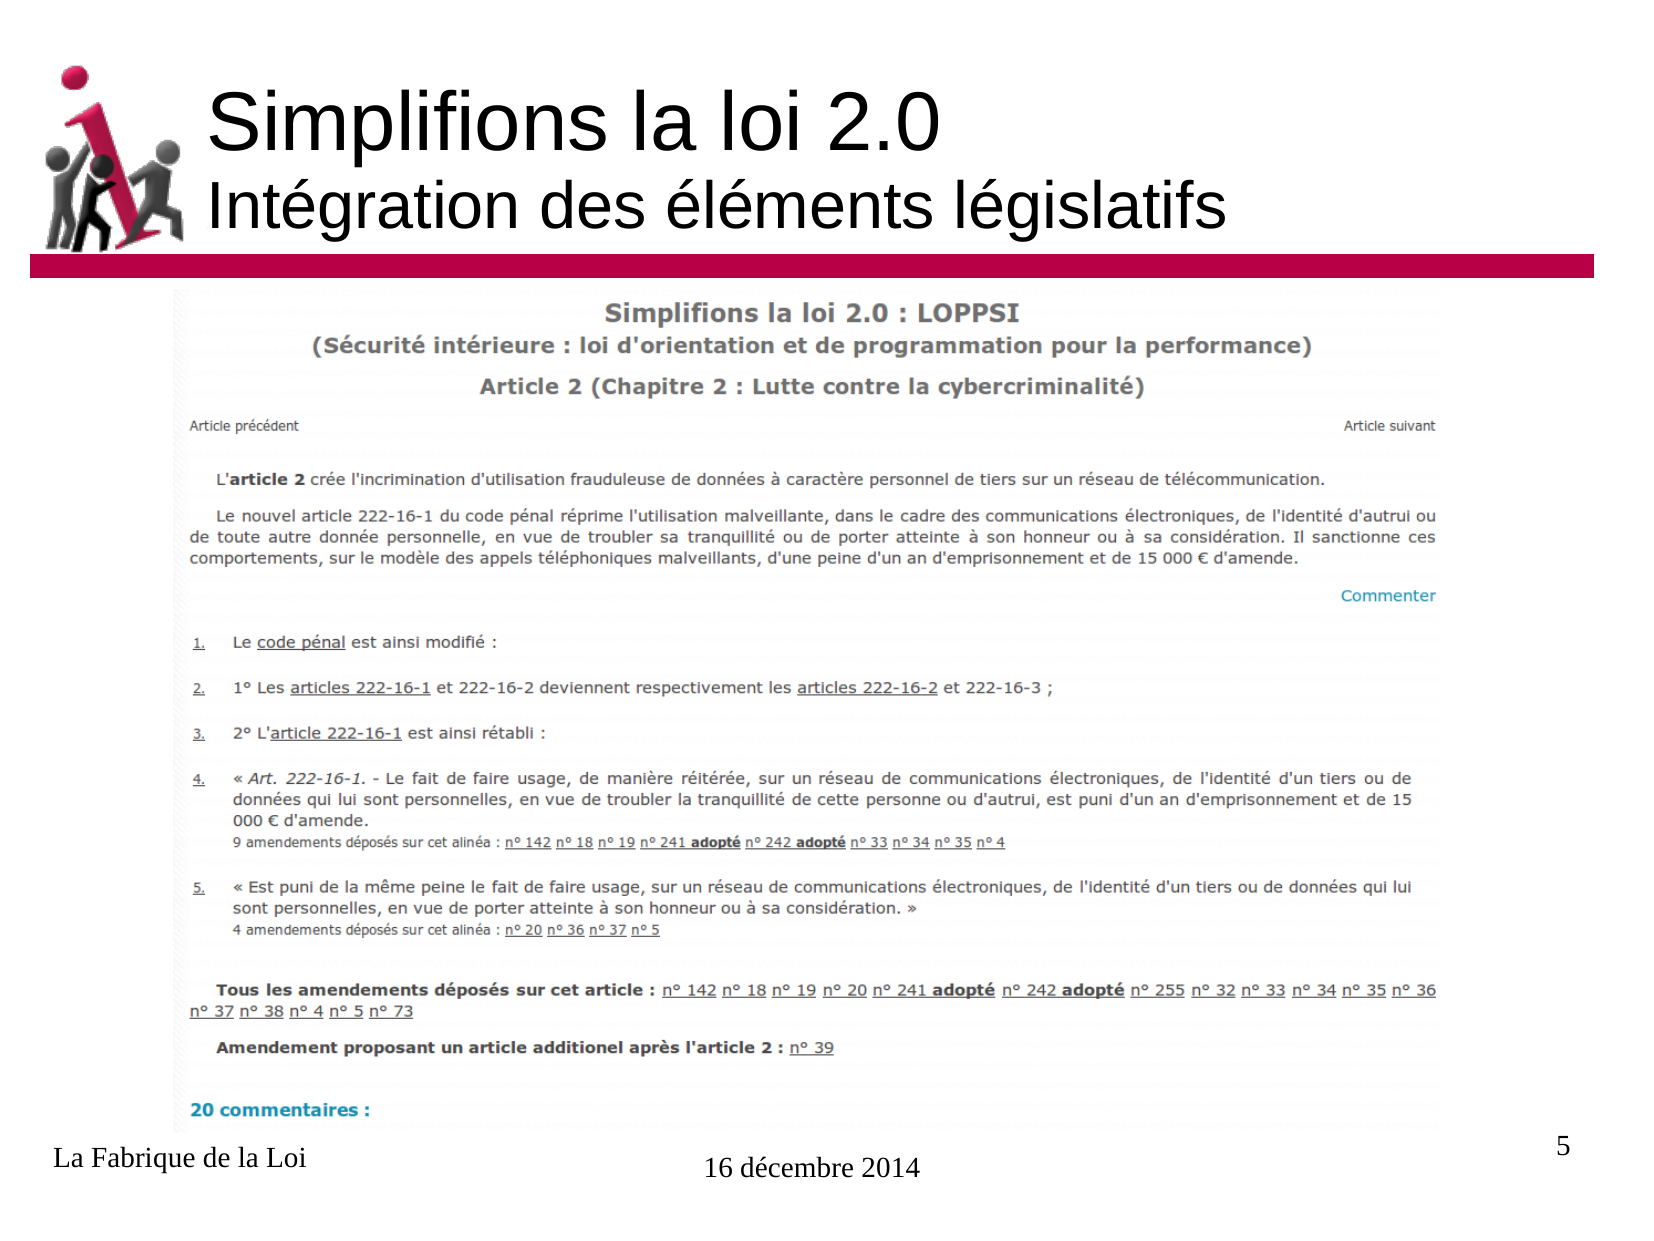

# Simplifions la loi 2.0 Intégration des éléments législatifs
5